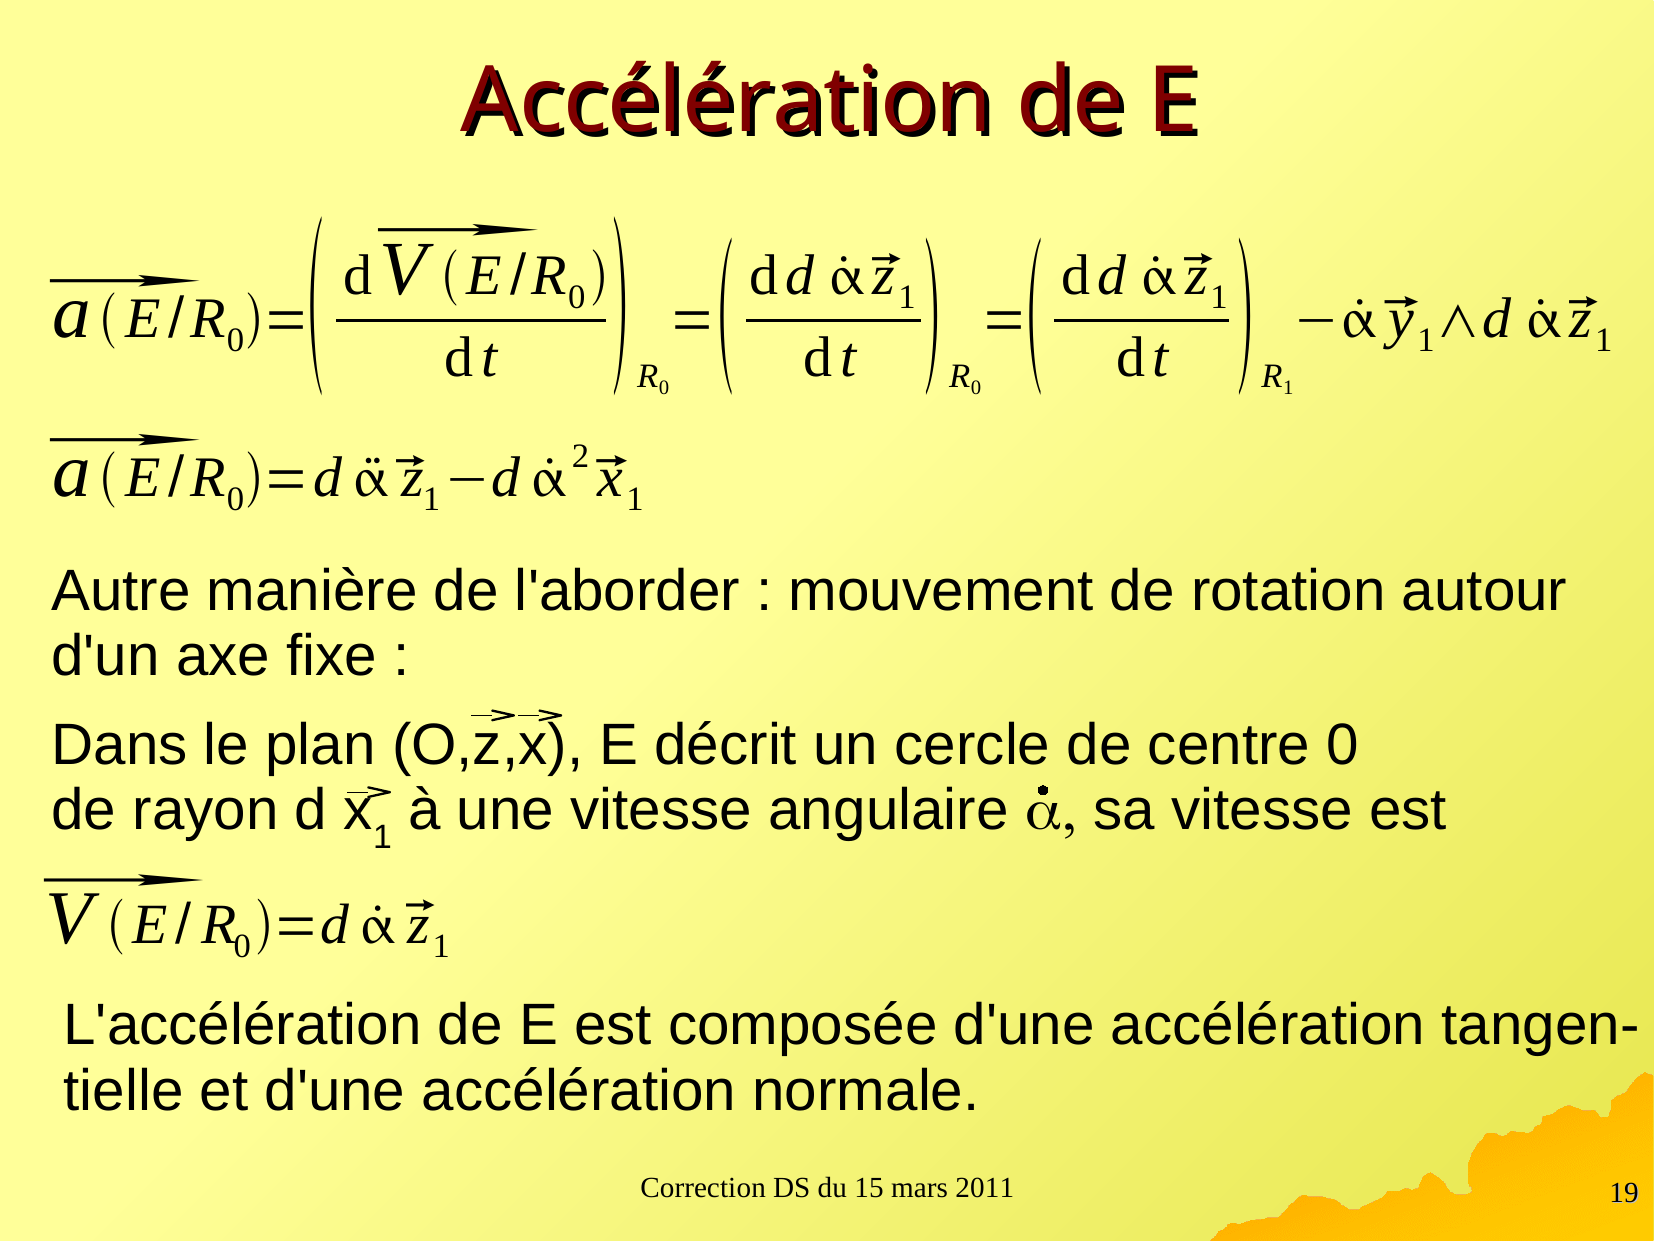

# Accélération de E
Autre manière de l'aborder : mouvement de rotation autour
d'un axe fixe :
Dans le plan (O,z,x), E décrit un cercle de centre 0
de rayon d x1 à une vitesse angulaire a, sa vitesse est
L'accélération de E est composée d'une accélération tangen-
tielle et d'une accélération normale.
Correction DS du 15 mars 2011